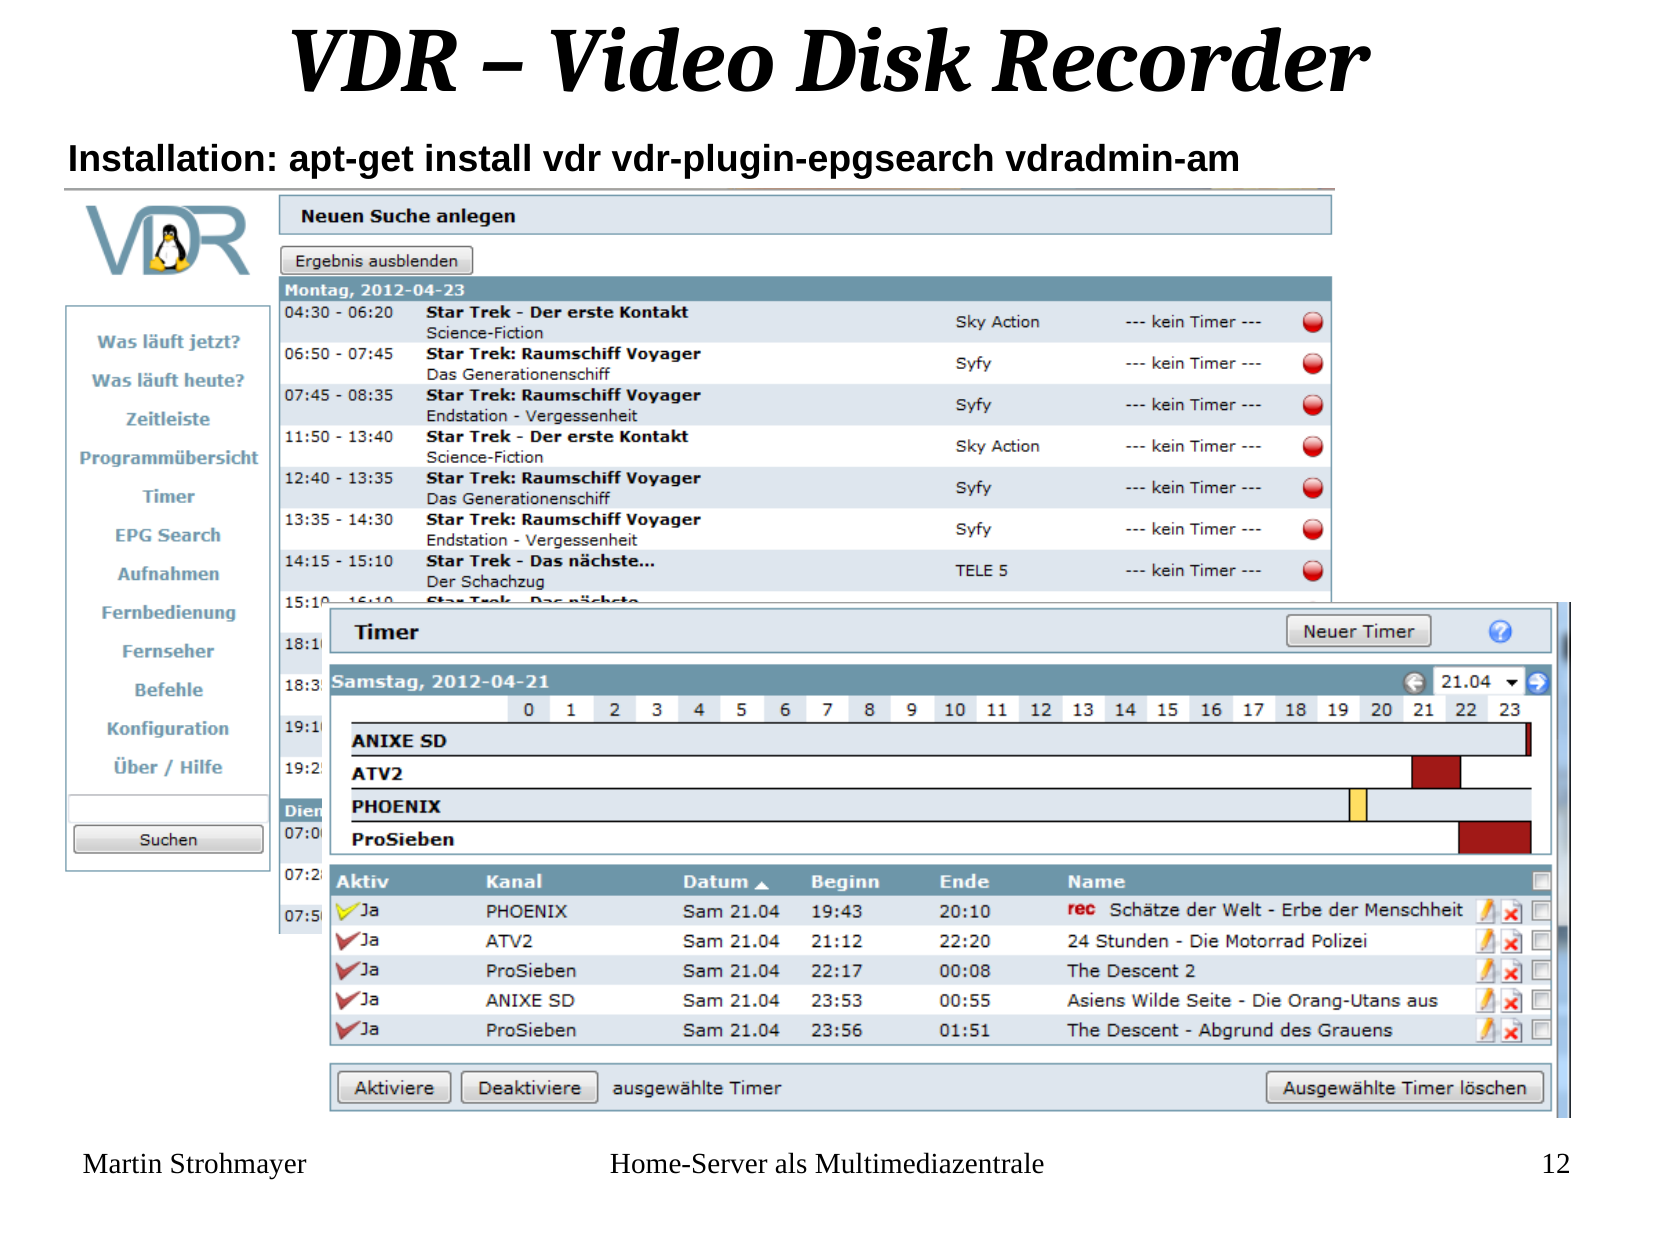

# VDR – Video Disk Recorder
Installation: apt-get install vdr vdr-plugin-epgsearch vdradmin-am
Martin Strohmayer
Home-Server als Multimediazentrale
12